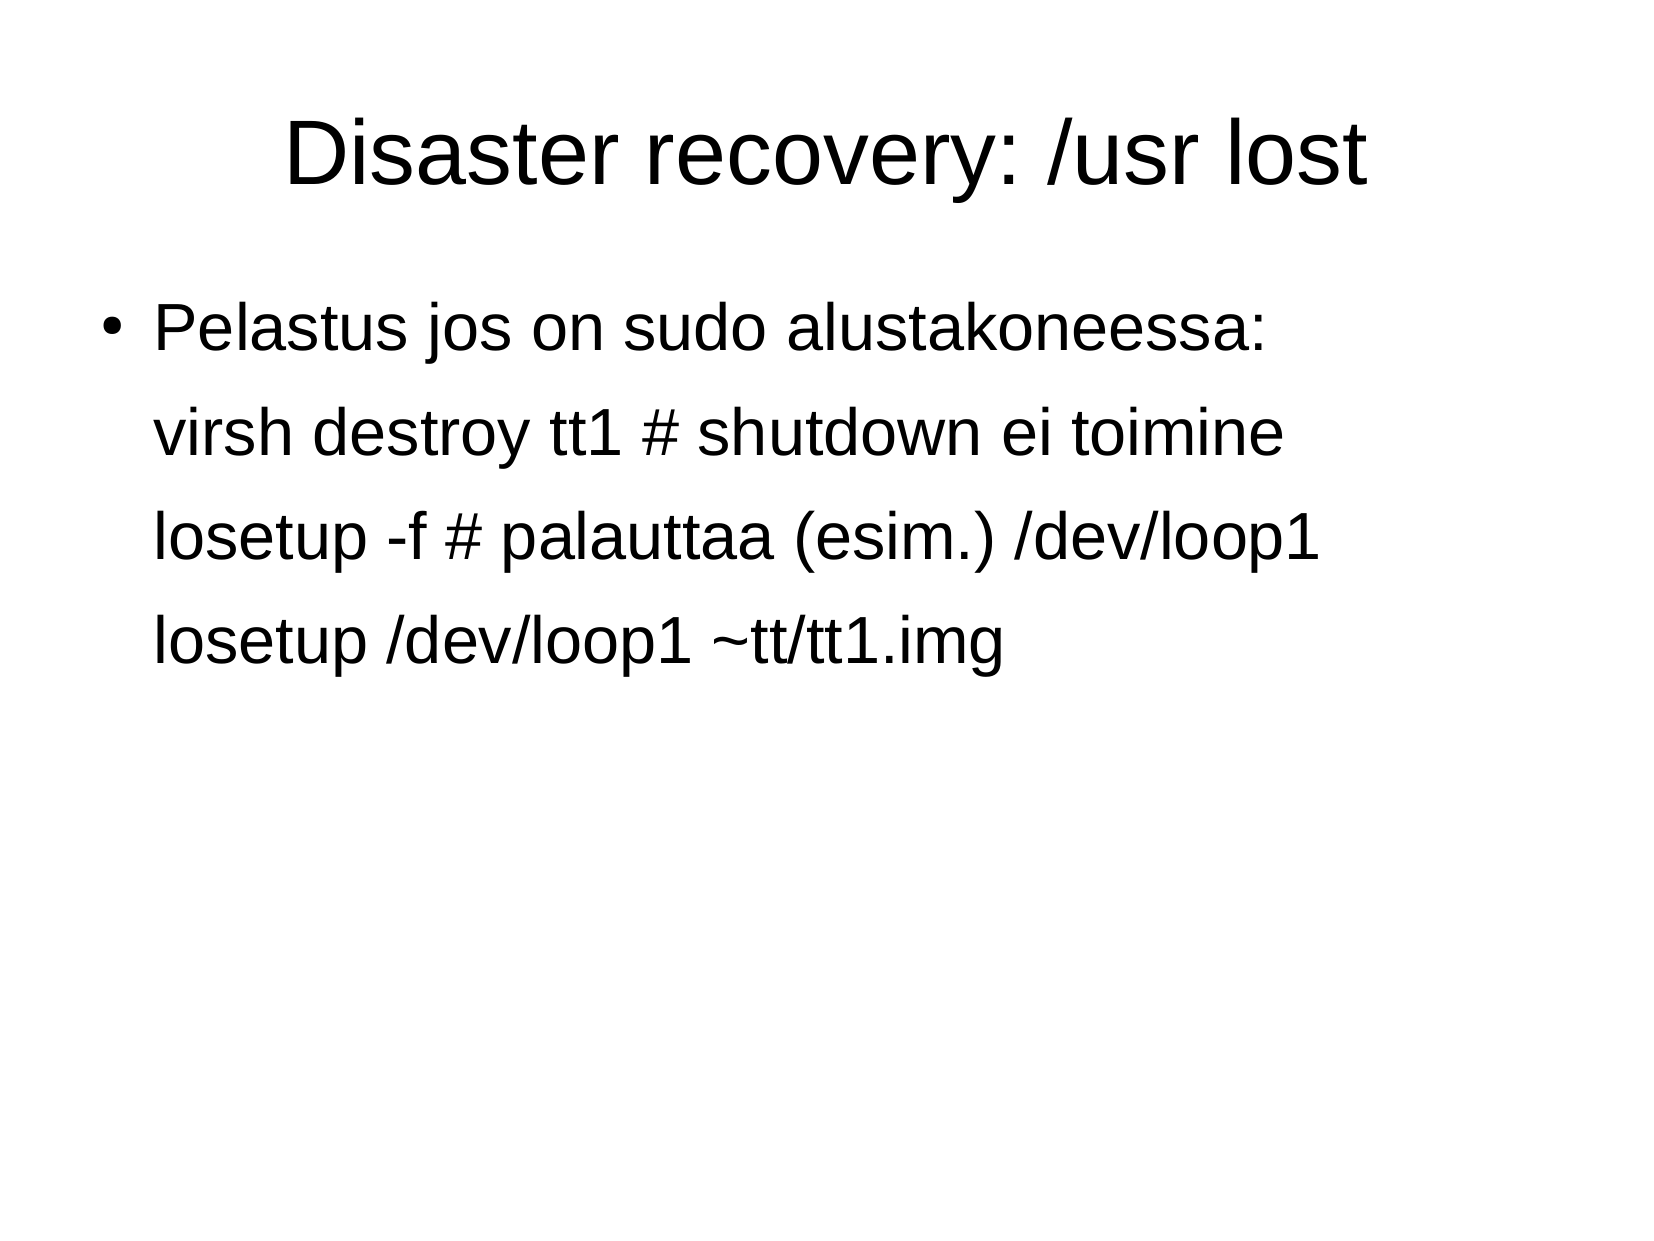

# Disaster recovery: /usr lost
Pelastus jos on sudo alustakoneessa:
virsh destroy tt1 # shutdown ei toimine
losetup -f # palauttaa (esim.) /dev/loop1
losetup /dev/loop1 ~tt/tt1.img